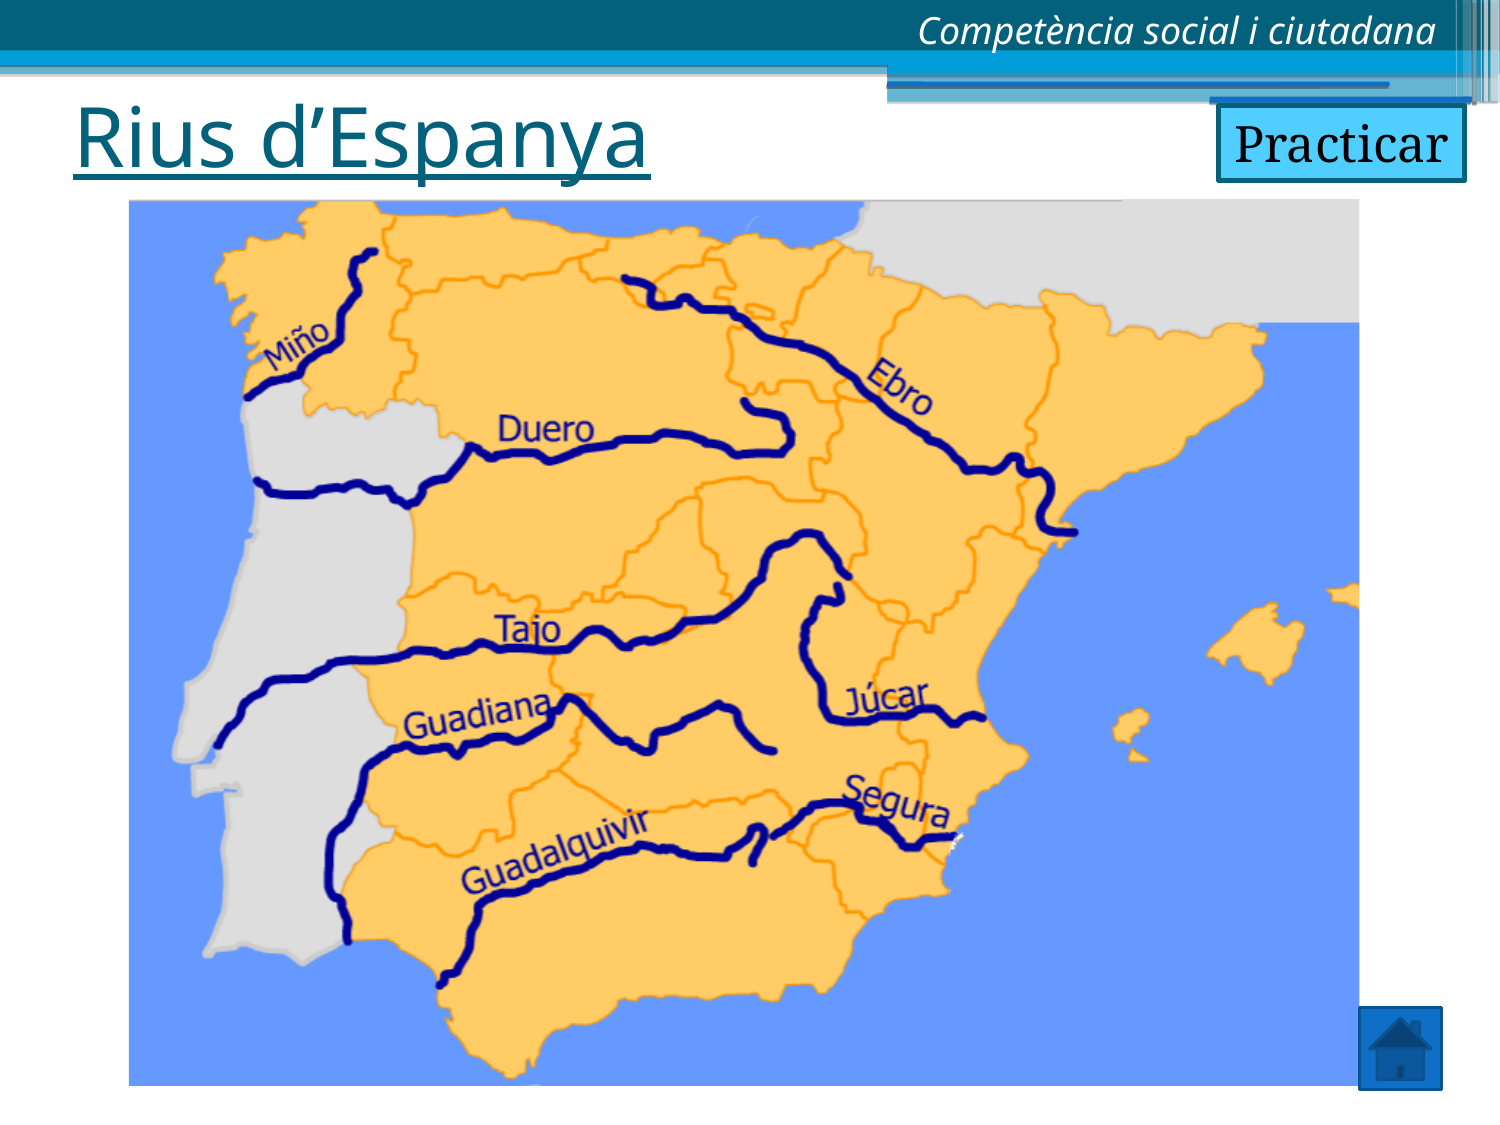

Competència social i ciutadana
# Rius d’Espanya
Practicar